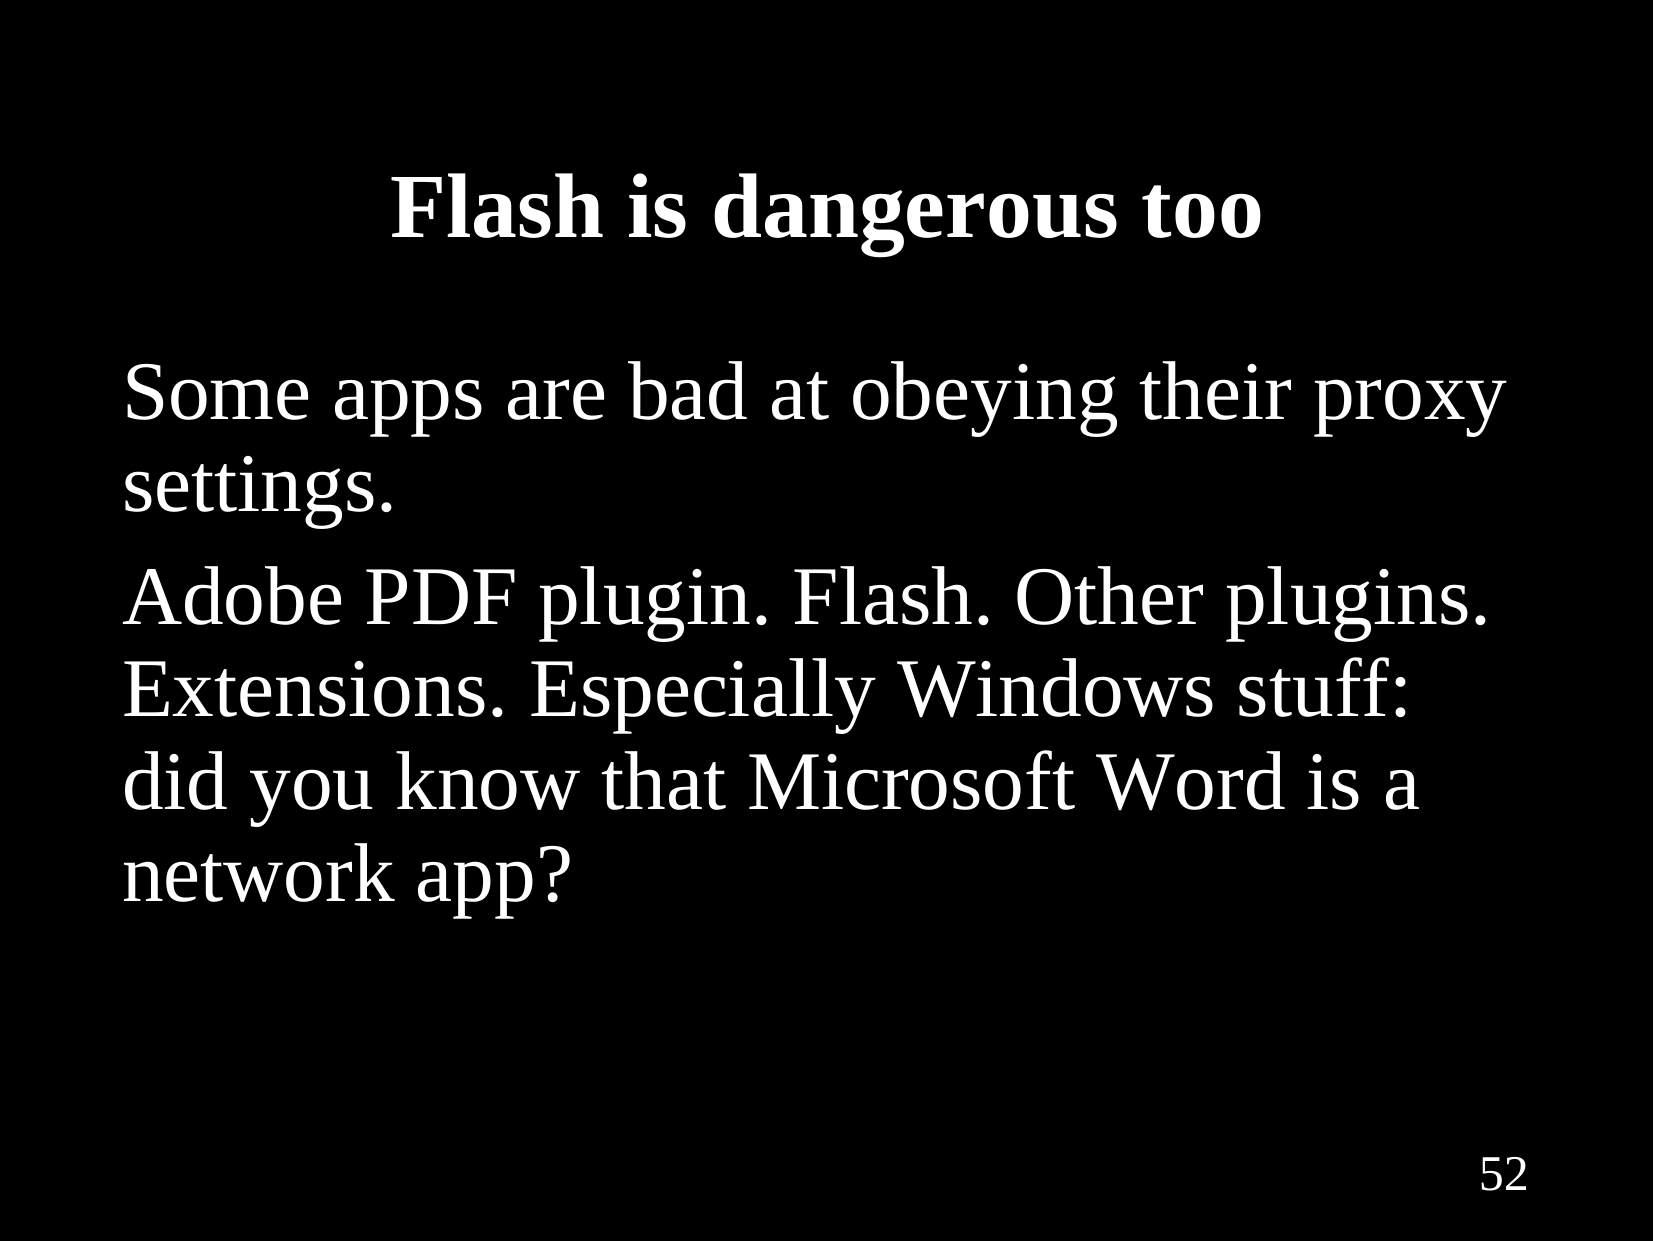

# Flash is dangerous too
Some apps are bad at obeying their proxy settings.
Adobe PDF plugin. Flash. Other plugins. Extensions. Especially Windows stuff: did you know that Microsoft Word is a network app?